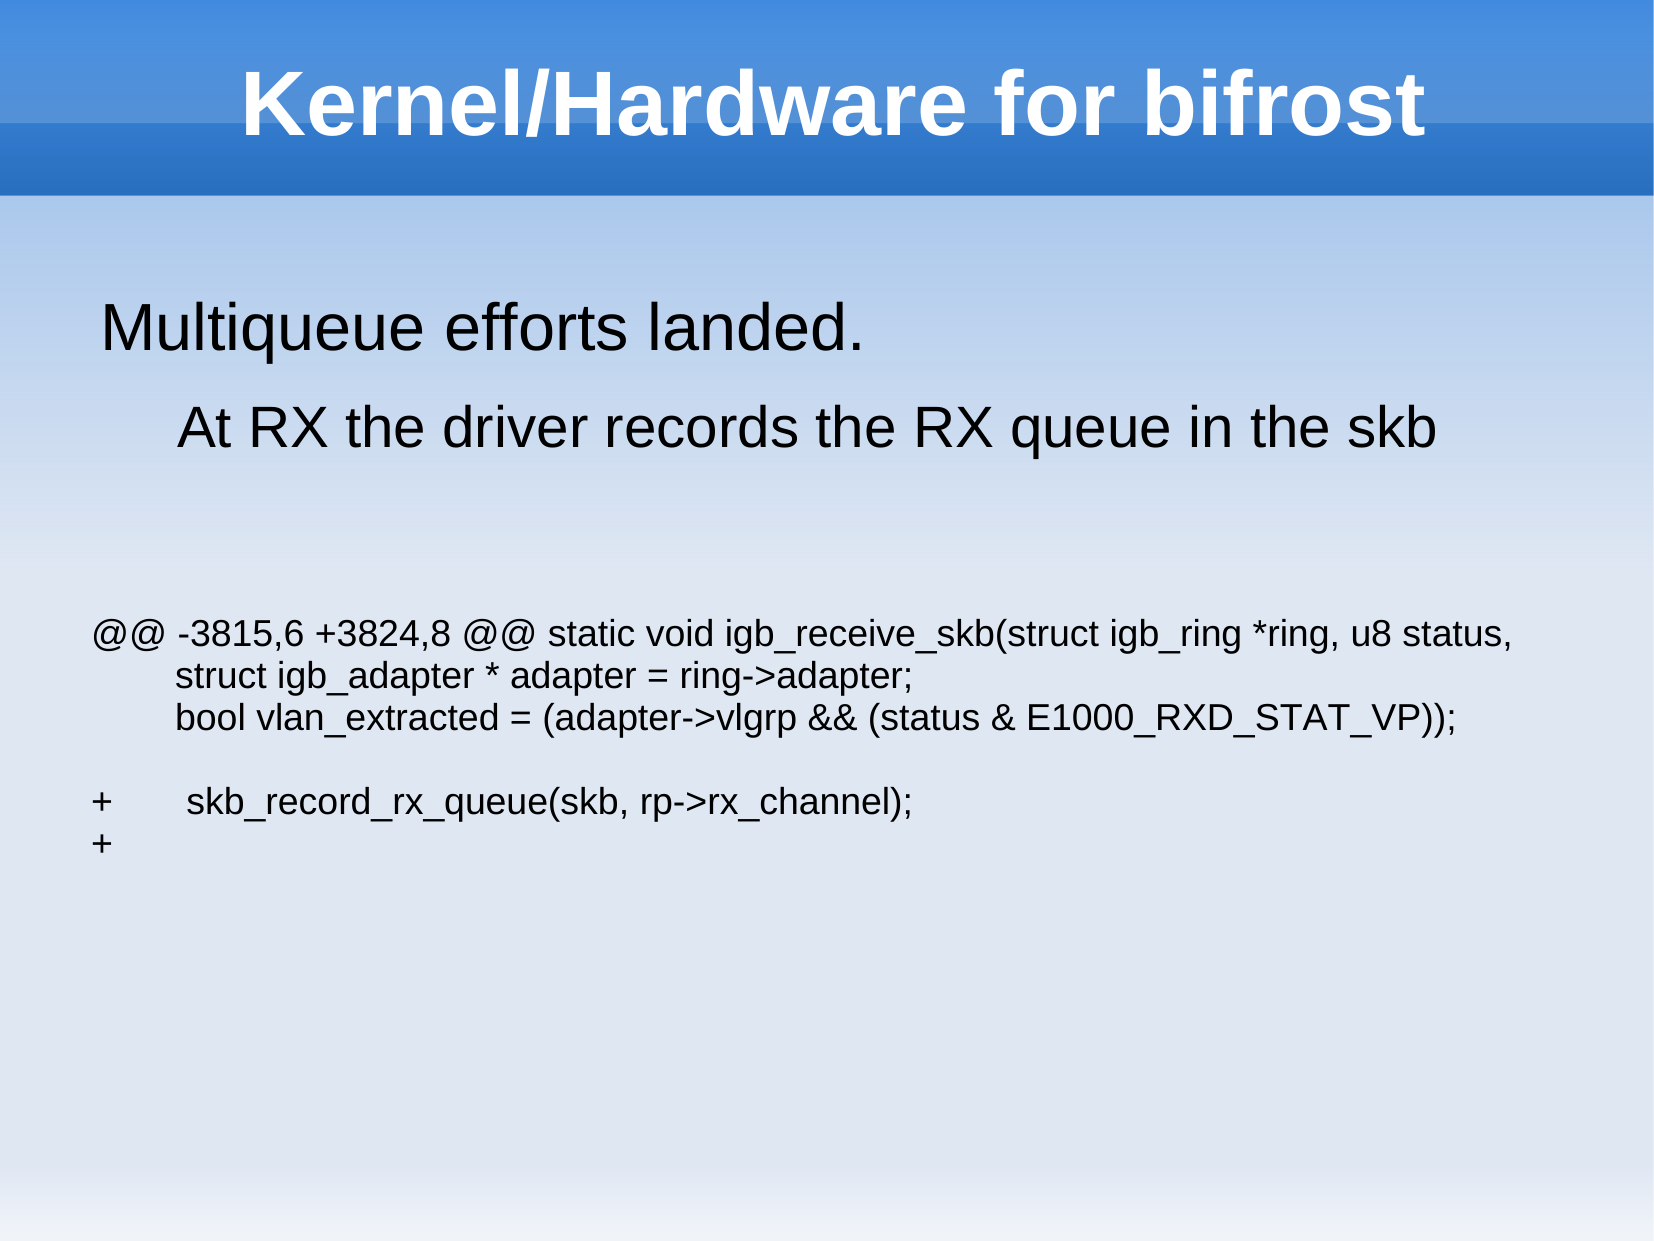

# Kernel/Hardware for bifrost
Multiqueue efforts landed.
At RX the driver records the RX queue in the skb
@@ -3815,6 +3824,8 @@ static void igb_receive_skb(struct igb_ring *ring, u8 status,
 struct igb_adapter * adapter = ring->adapter;
 bool vlan_extracted = (adapter->vlgrp && (status & E1000_RXD_STAT_VP));
+ skb_record_rx_queue(skb, rp->rx_channel);
+